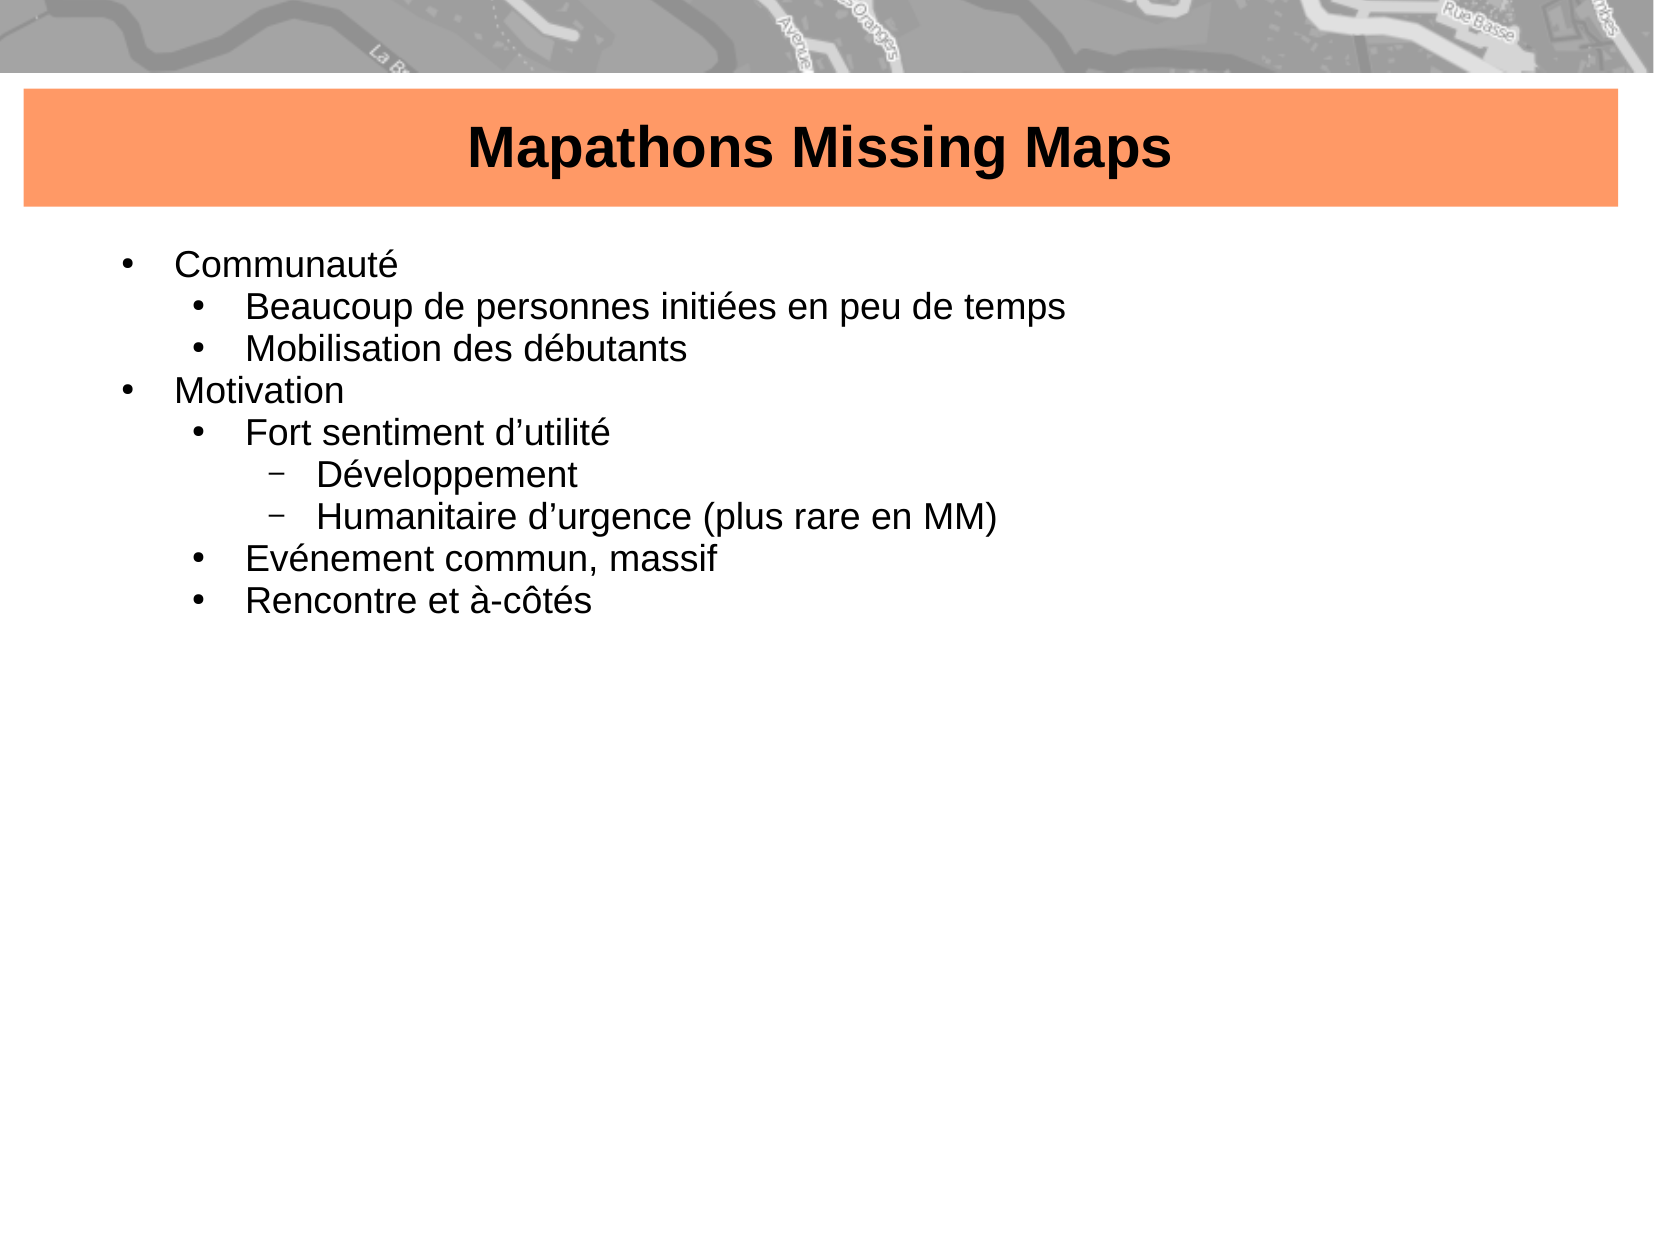

| | | | |
| --- | --- | --- | --- |
Mapathons Missing Maps
Communauté
Beaucoup de personnes initiées en peu de temps
Mobilisation des débutants
Motivation
Fort sentiment d’utilité
Développement
Humanitaire d’urgence (plus rare en MM)
Evénement commun, massif
Rencontre et à-côtés